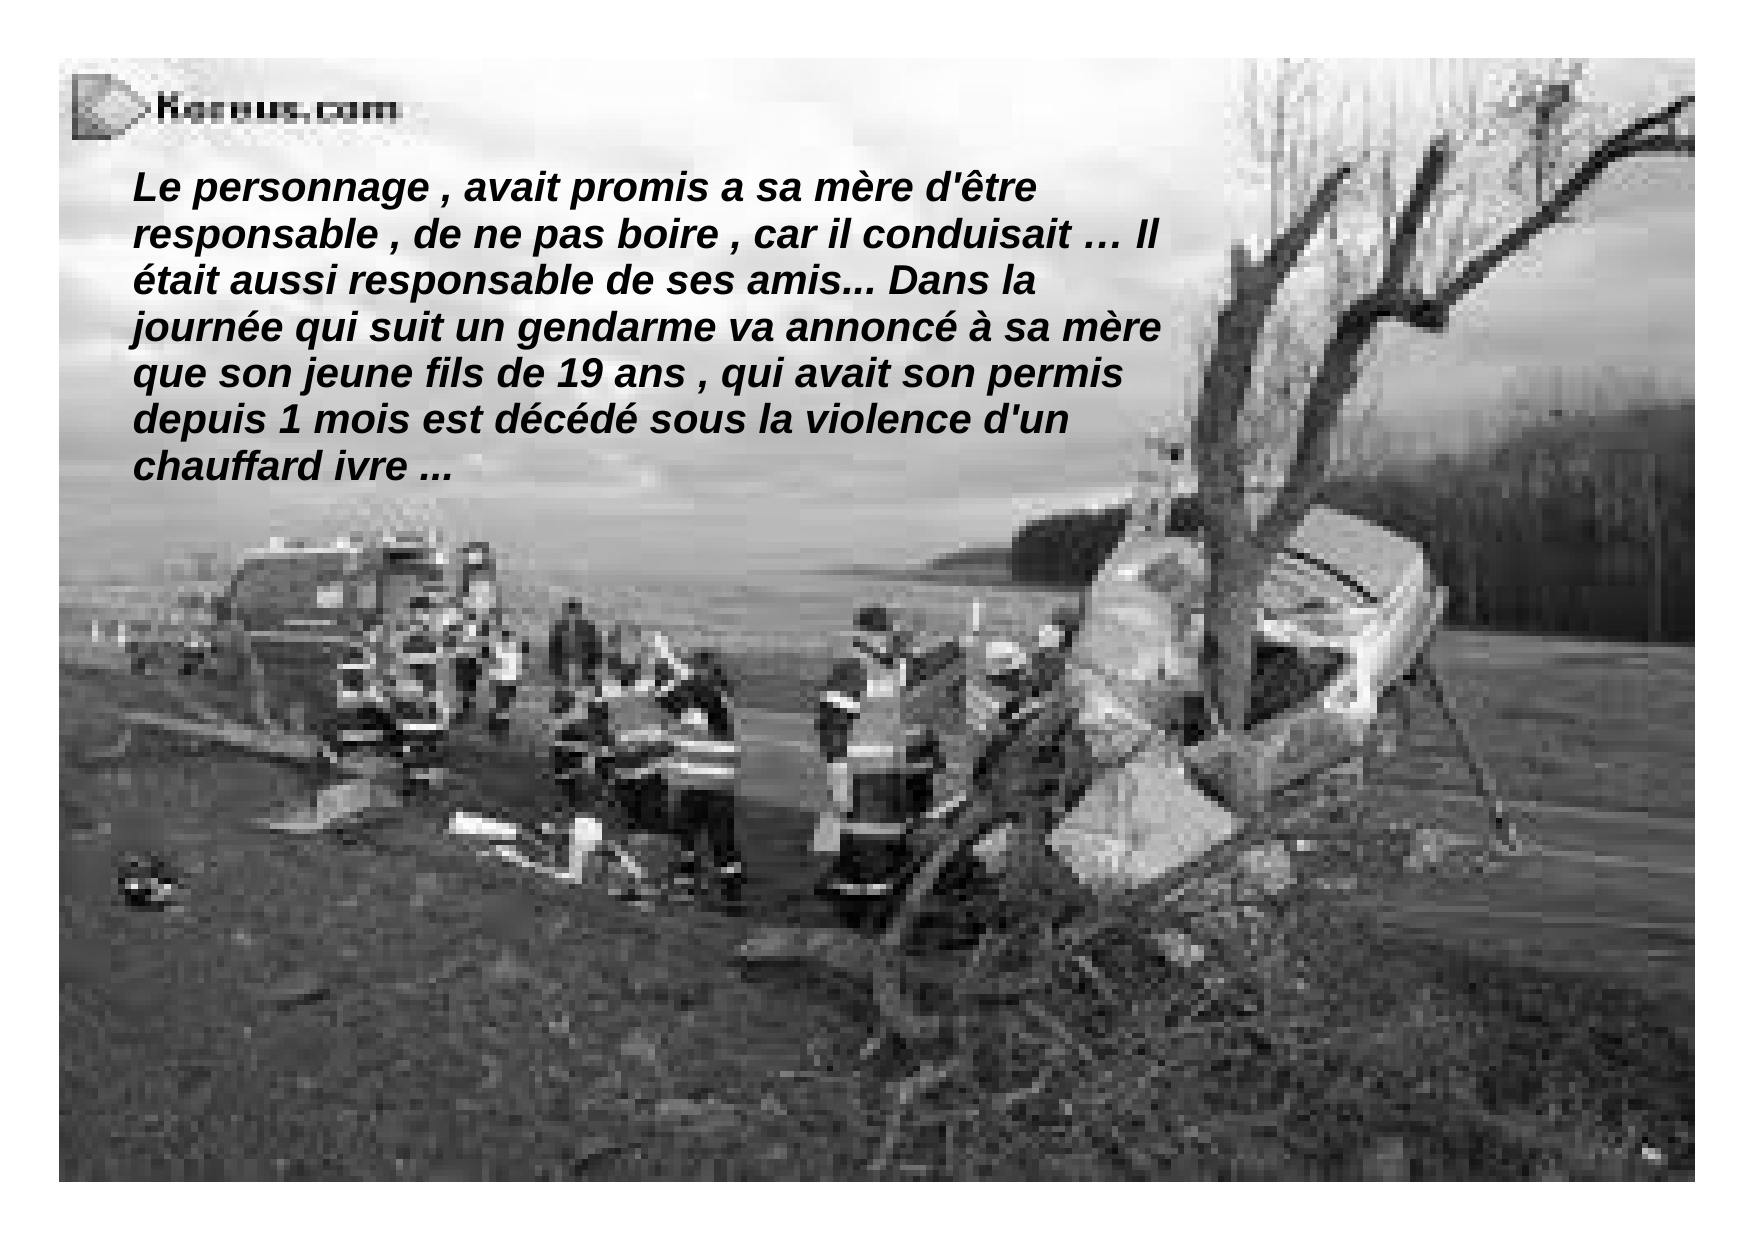

Le personnage , avait promis a sa mère d'être responsable , de ne pas boire , car il conduisait … Il était aussi responsable de ses amis... Dans la journée qui suit un gendarme va annoncé à sa mère que son jeune fils de 19 ans , qui avait son permis depuis 1 mois est décédé sous la violence d'un chauffard ivre ...